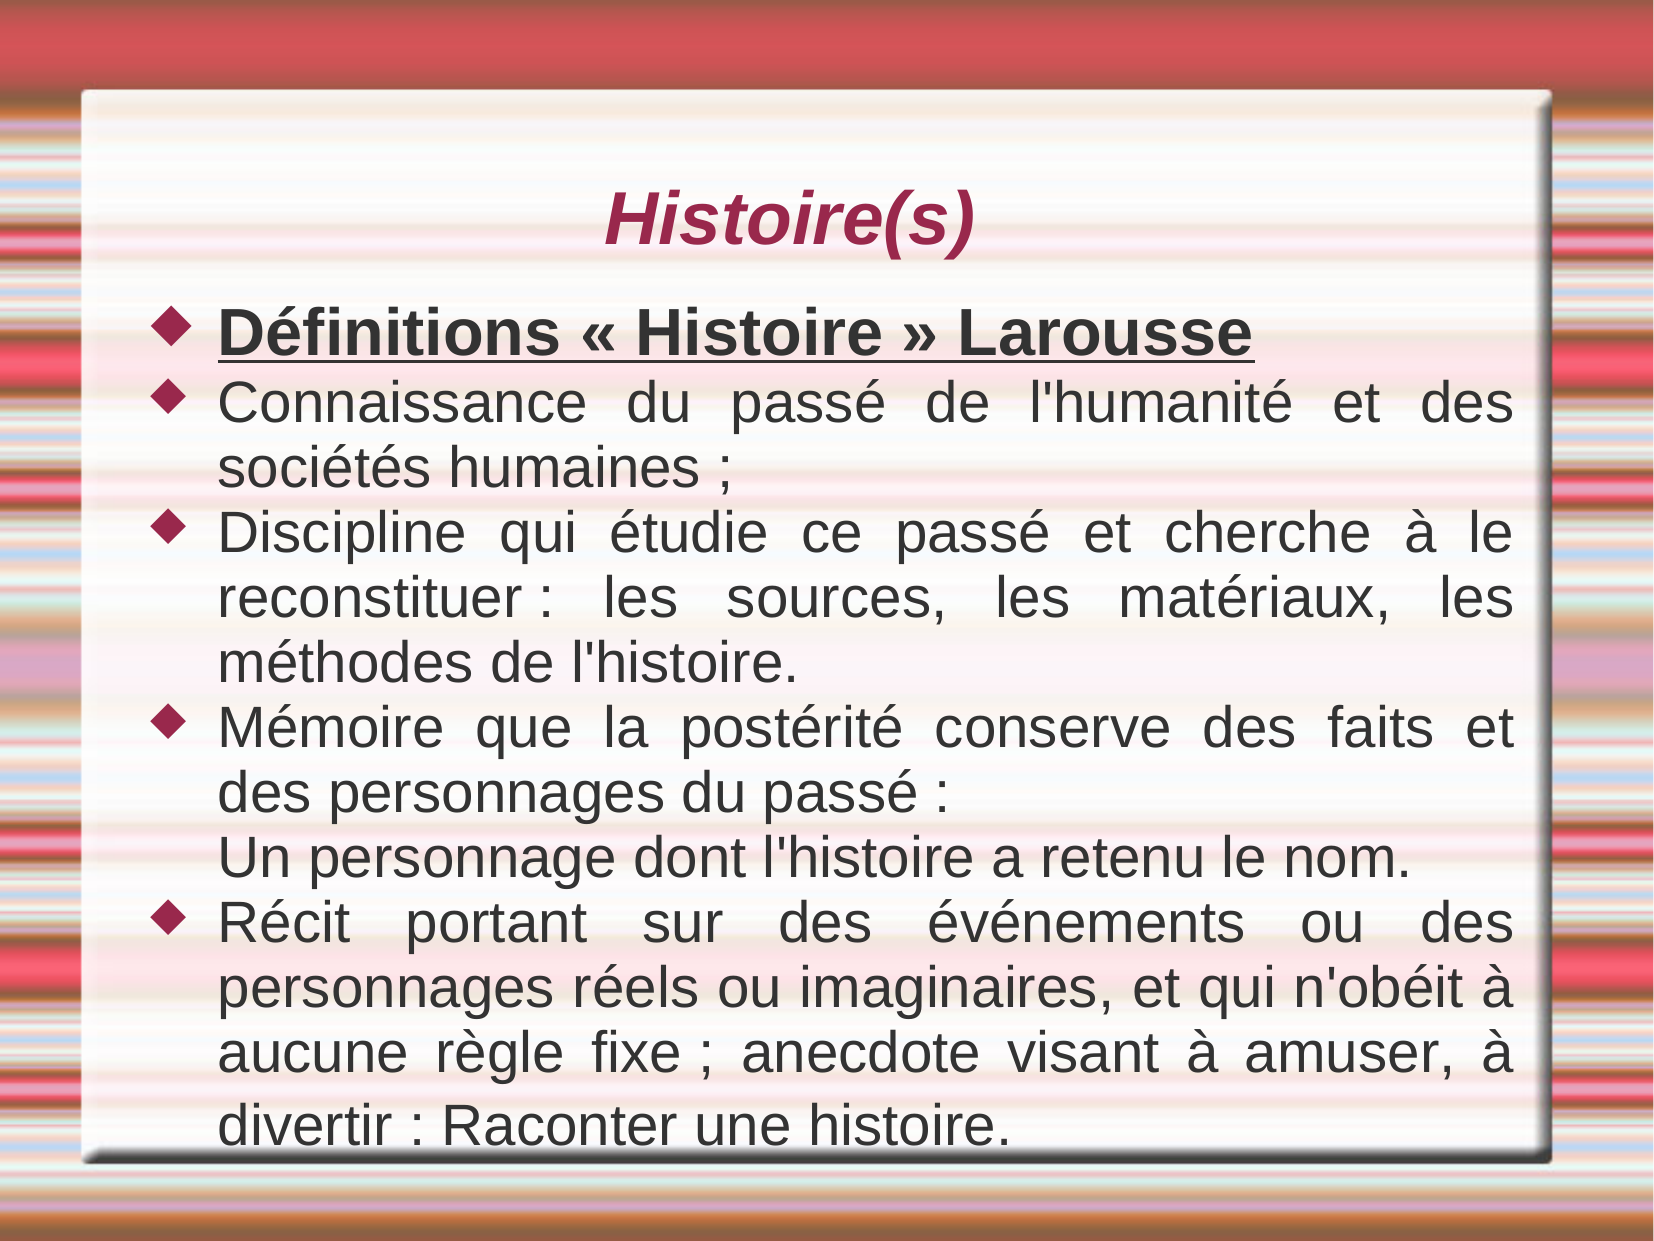

# Histoire(s)
Définitions « Histoire » Larousse
Connaissance du passé de l'humanité et des sociétés humaines ;
Discipline qui étudie ce passé et cherche à le reconstituer : les sources, les matériaux, les méthodes de l'histoire.
Mémoire que la postérité conserve des faits et des personnages du passé :
Un personnage dont l'histoire a retenu le nom.
Récit portant sur des événements ou des personnages réels ou imaginaires, et qui n'obéit à aucune règle fixe ; anecdote visant à amuser, à divertir : Raconter une histoire.